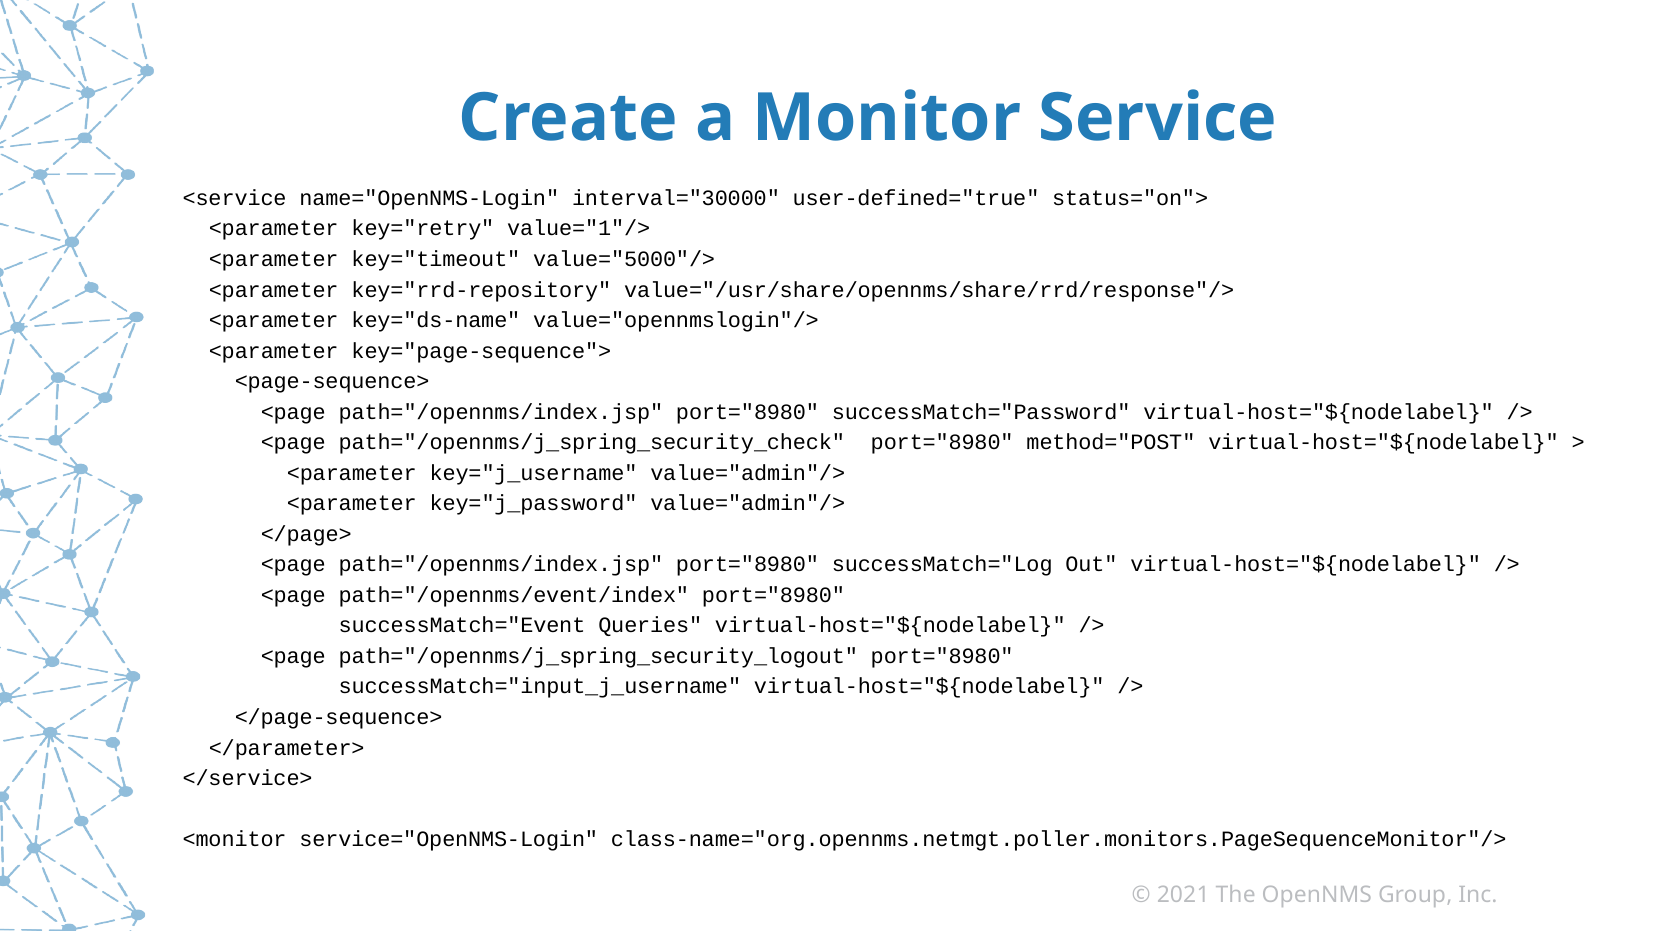

# Create a Monitor Service
 <service name="OpenNMS-Login" interval="30000" user-defined="true" status="on">
 <parameter key="retry" value="1"/>
 <parameter key="timeout" value="5000"/>
 <parameter key="rrd-repository" value="/usr/share/opennms/share/rrd/response"/>
 <parameter key="ds-name" value="opennmslogin"/>
 <parameter key="page-sequence">
 <page-sequence>
 <page path="/opennms/index.jsp" port="8980" successMatch="Password" virtual-host="${nodelabel}" />
 <page path="/opennms/j_spring_security_check" port="8980" method="POST" virtual-host="${nodelabel}" >
 <parameter key="j_username" value="admin"/>
 <parameter key="j_password" value="admin"/>
 </page>
 <page path="/opennms/index.jsp" port="8980" successMatch="Log Out" virtual-host="${nodelabel}" />
 <page path="/opennms/event/index" port="8980"
 successMatch="Event Queries" virtual-host="${nodelabel}" />
 <page path="/opennms/j_spring_security_logout" port="8980"
 successMatch="input_j_username" virtual-host="${nodelabel}" />
 </page-sequence>
 </parameter>
 </service>
 <monitor service="OpenNMS-Login" class-name="org.opennms.netmgt.poller.monitors.PageSequenceMonitor"/>